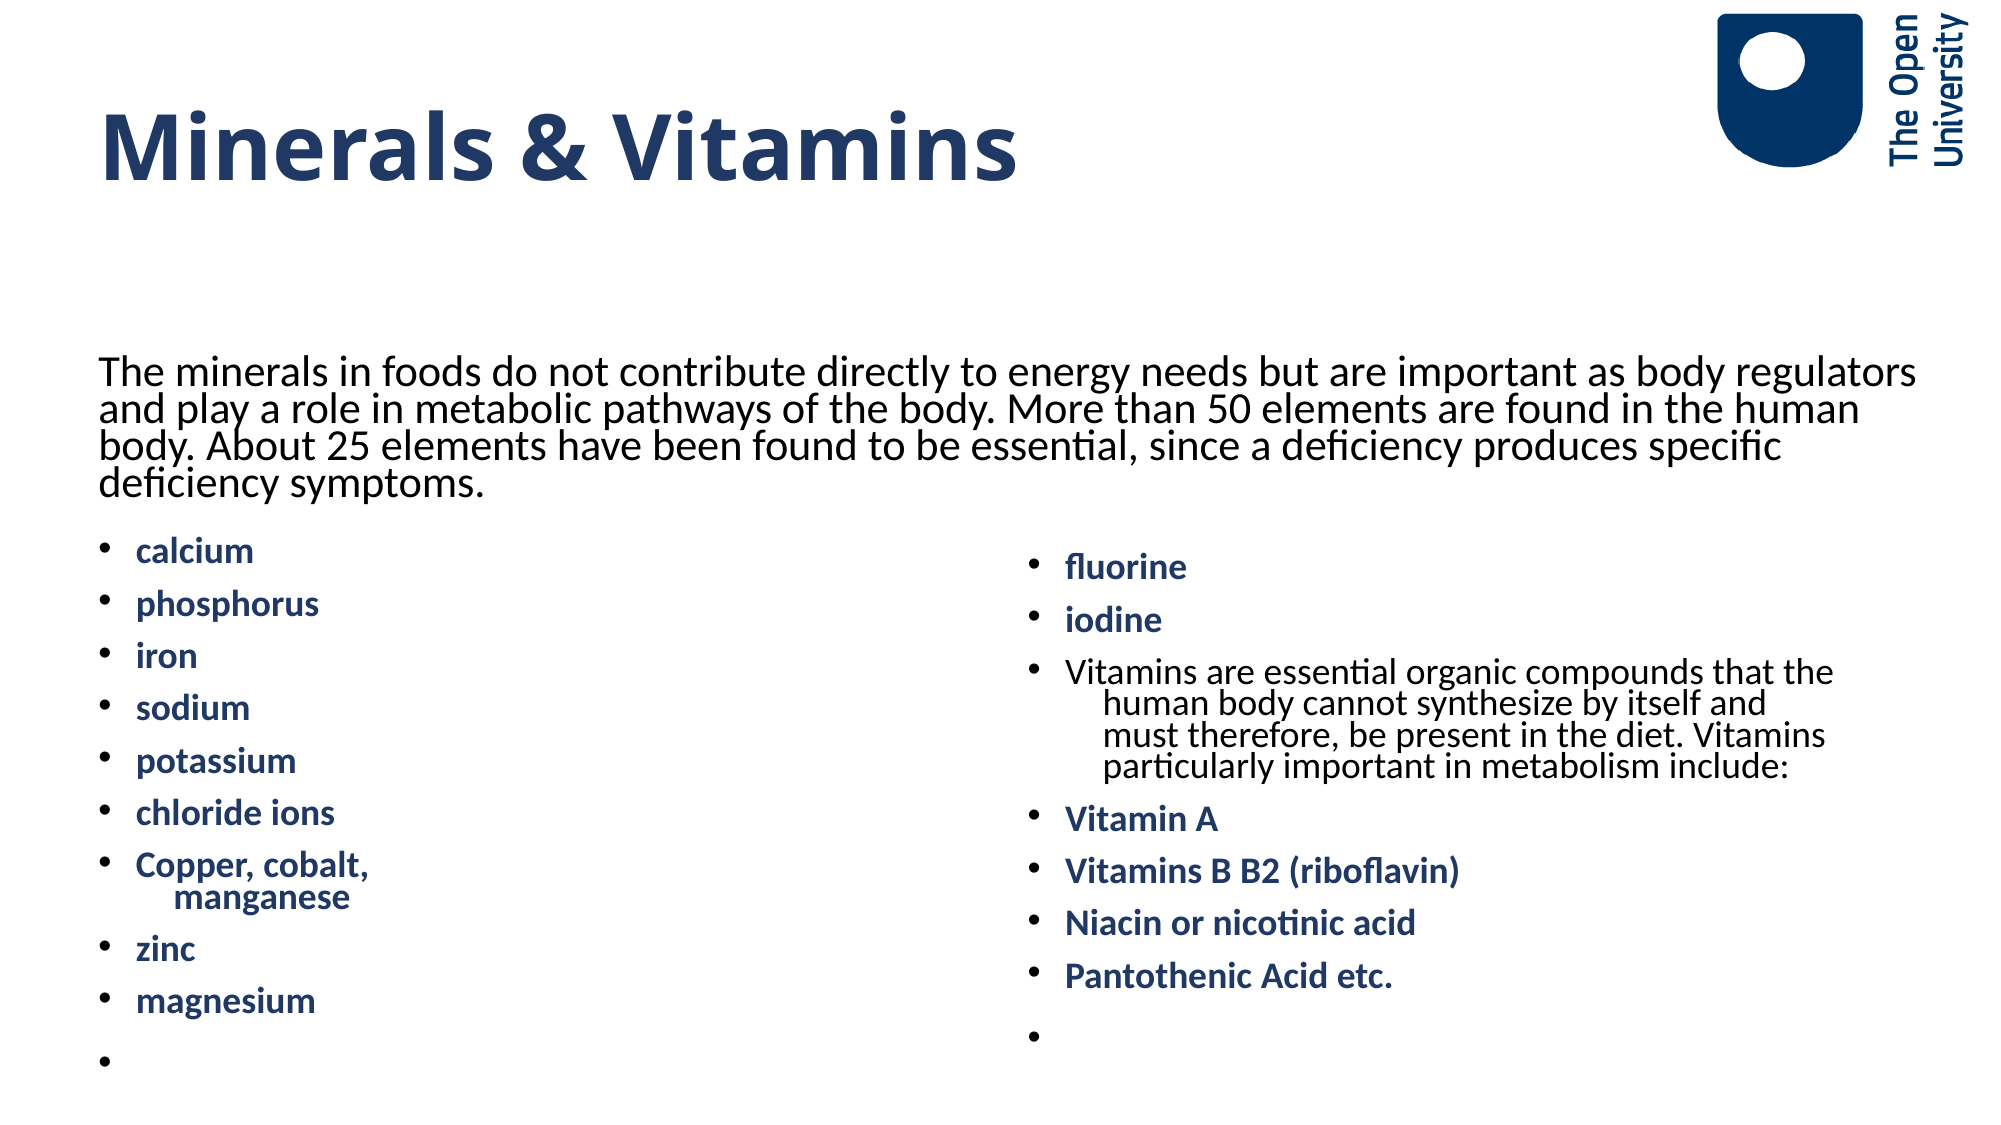

# Minerals & Vitamins
The minerals in foods do not contribute directly to energy needs but are important as body regulators and play a role in metabolic pathways of the body. More than 50 elements are found in the human body. About 25 elements have been found to be essential, since a deficiency produces specific deficiency symptoms.
calcium
phosphorus
iron
sodium
potassium
chloride ions
Copper, cobalt, manganese
zinc
magnesium
fluorine
iodine
Vitamins are essential organic compounds that the human body cannot synthesize by itself and must therefore, be present in the diet. Vitamins particularly important in metabolism include:
Vitamin A
Vitamins B B2 (riboflavin)
Niacin or nicotinic acid
Pantothenic Acid etc.